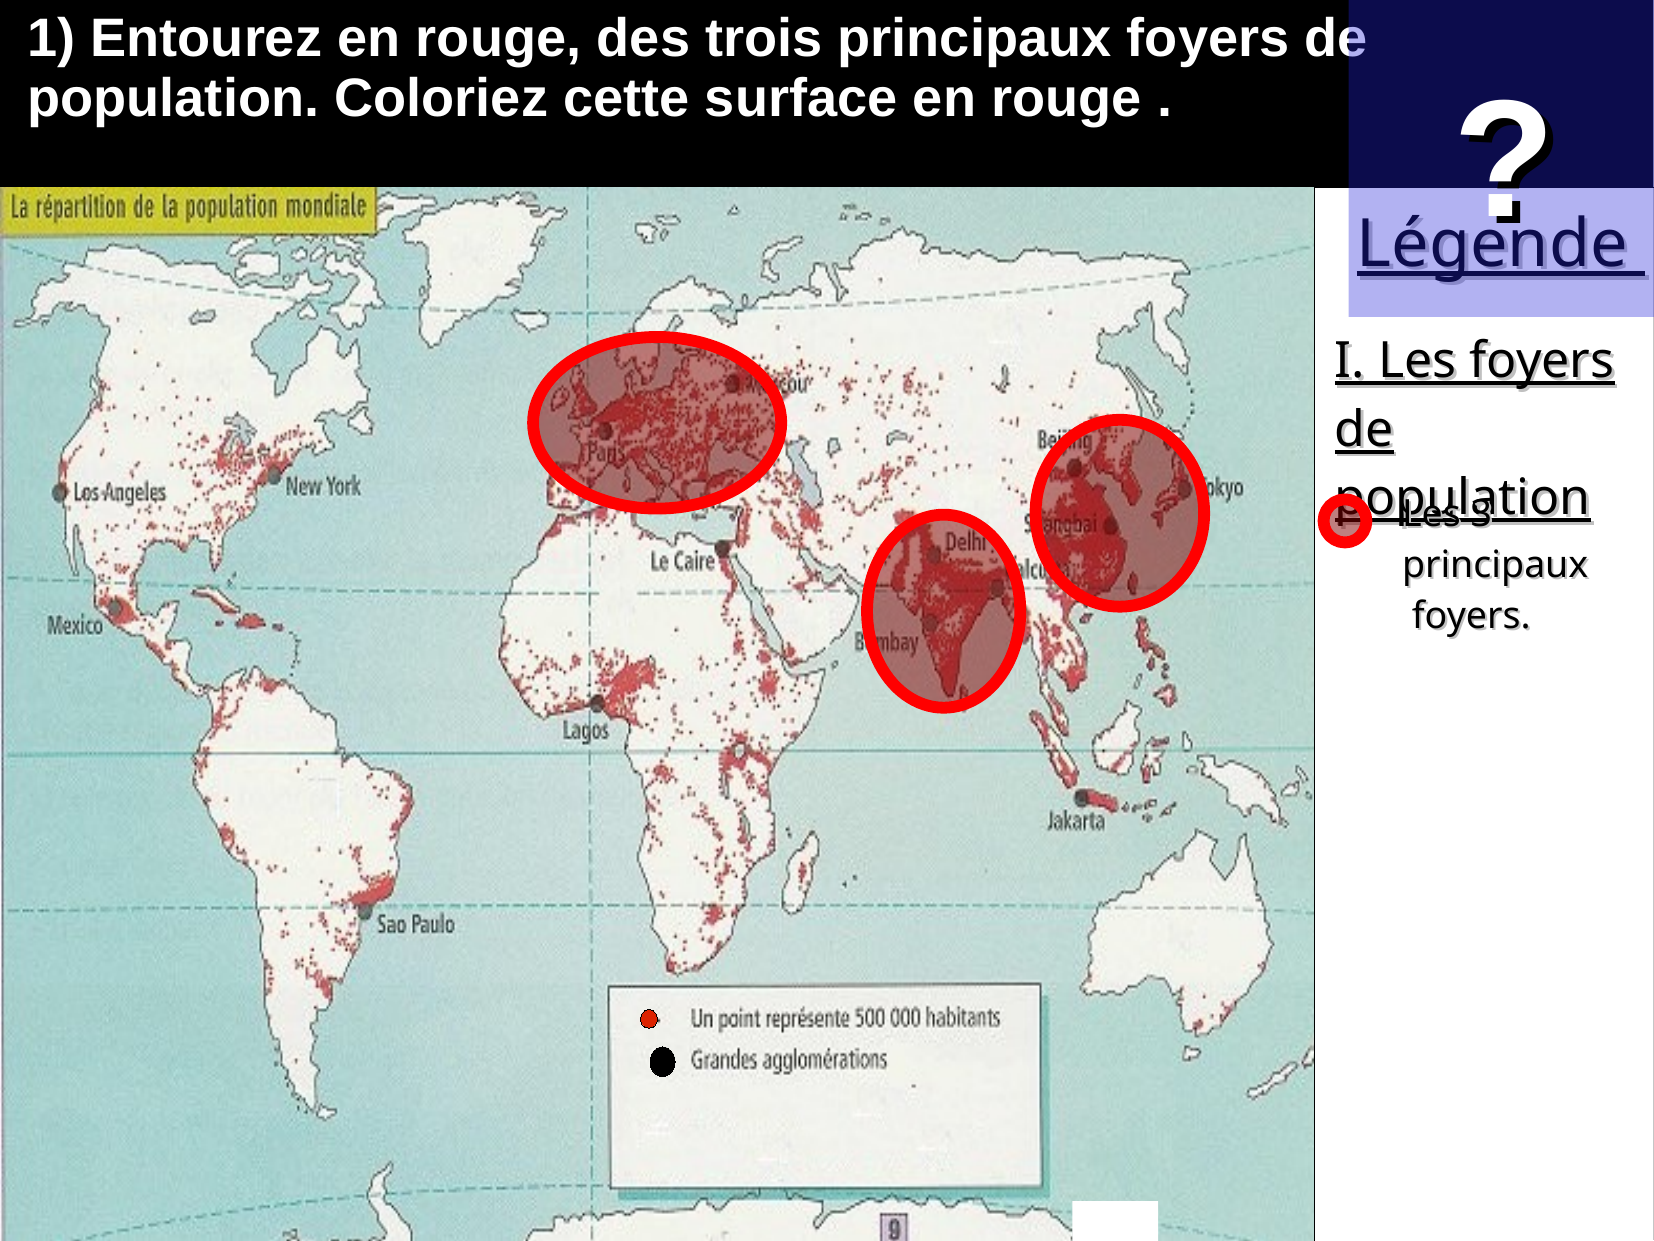

1) Entourez en rouge, des trois principaux foyers de population. Coloriez cette surface en rouge .
?
 COLLER LE FOND DE CARTE
du planisphère
Légende
I. Les foyers de population
Les 3 principaux foyers.